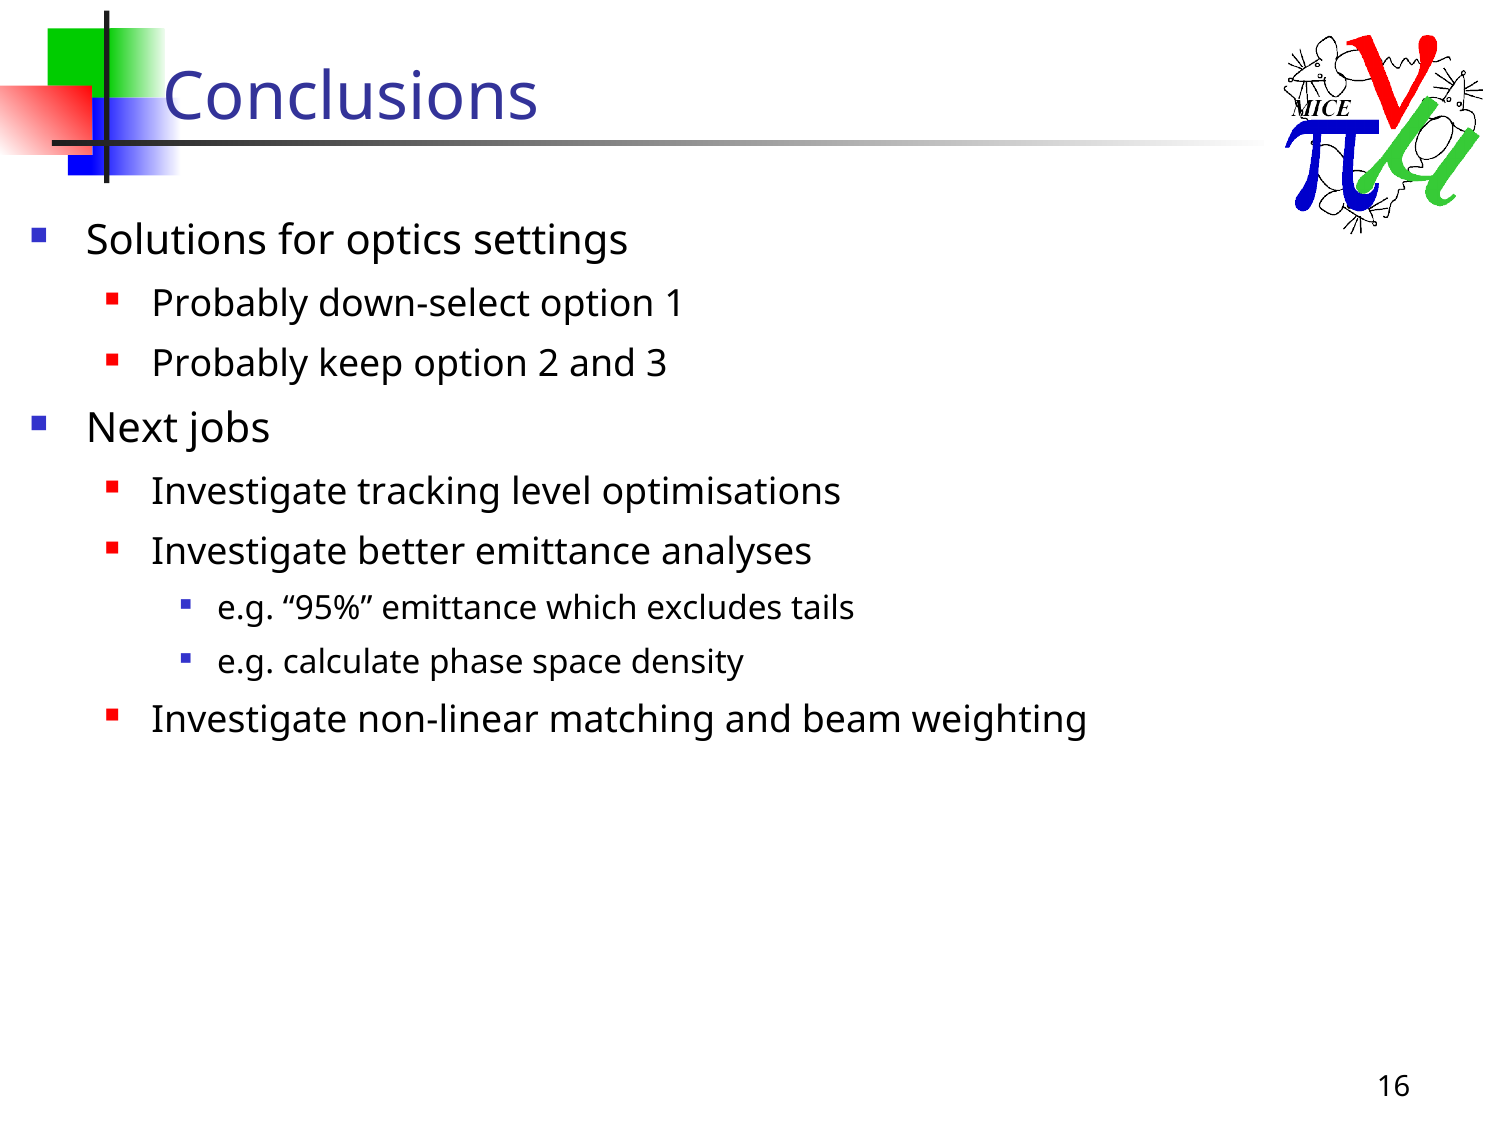

# Conclusions
Solutions for optics settings
Probably down-select option 1
Probably keep option 2 and 3
Next jobs
Investigate tracking level optimisations
Investigate better emittance analyses
e.g. “95%” emittance which excludes tails
e.g. calculate phase space density
Investigate non-linear matching and beam weighting
16